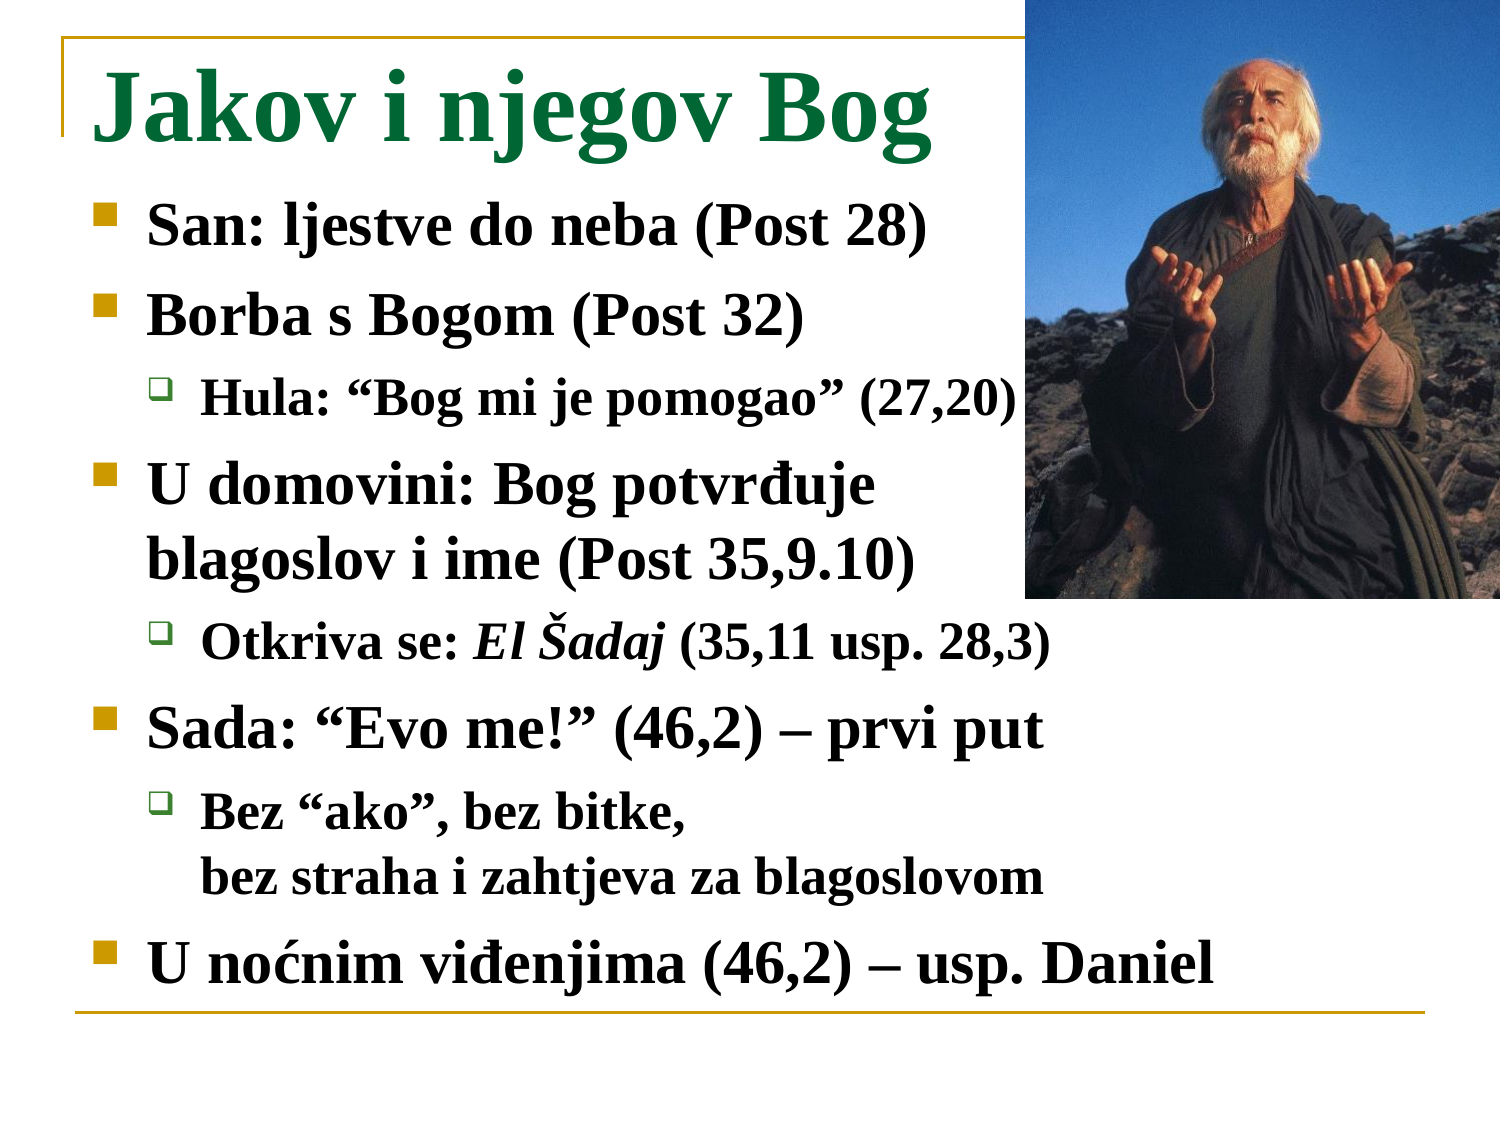

# Jakov i njegov Bog
San: ljestve do neba (Post 28)
Borba s Bogom (Post 32)
Hula: “Bog mi je pomogao” (27,20)
U domovini: Bog potvrđuje
blagoslov i ime (Post 35,9.10)
Otkriva se: El Šadaj (35,11 usp. 28,3)
Sada: “Evo me!” (46,2) – prvi put
Bez “ako”, bez bitke,
bez straha i zahtjeva za blagoslovom
U noćnim viđenjima (46,2) – usp. Daniel